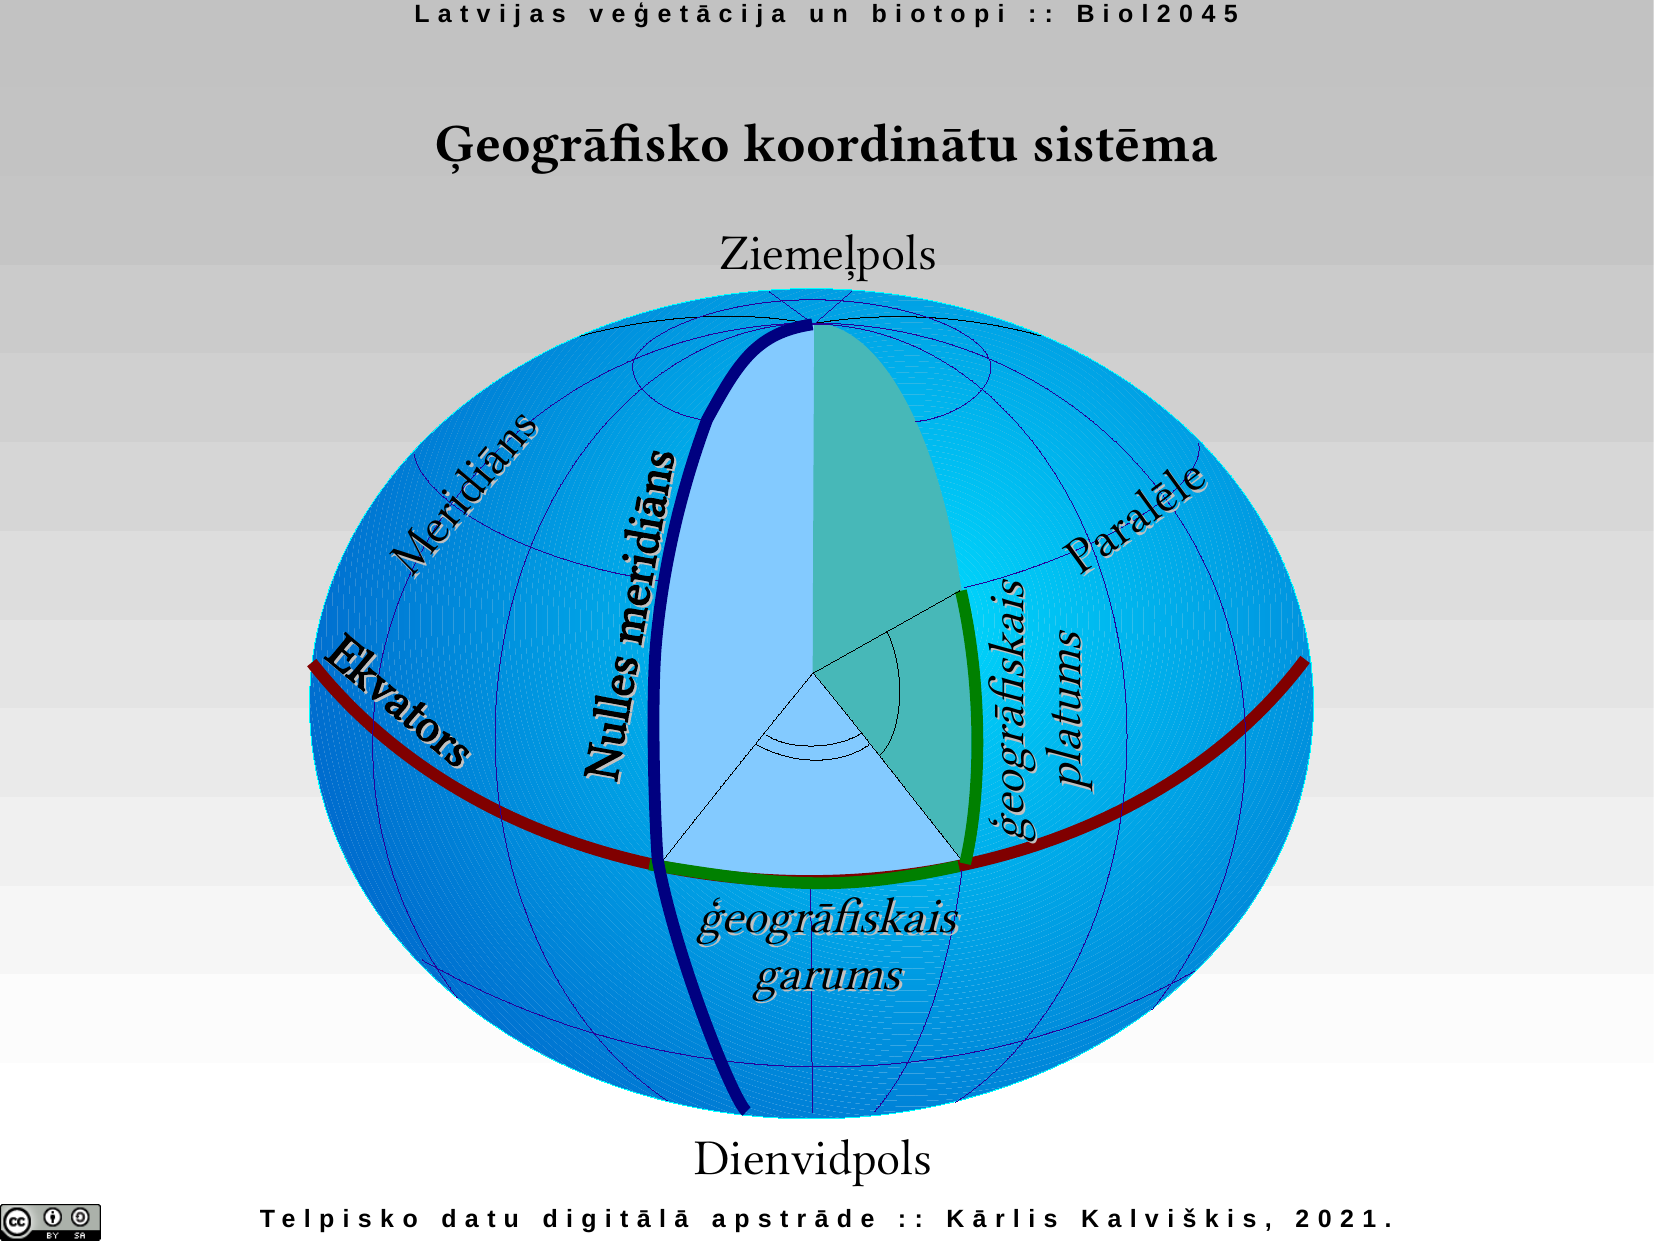

# Ģeogrāfisko koordinātu sistēma
Ziemeļpols
Meridiāns
Paralēle
Nulles meridiāns
ģeogrāfiskais
platums
Ekvators
ģeogrāfiskais
garums
Dienvidpols